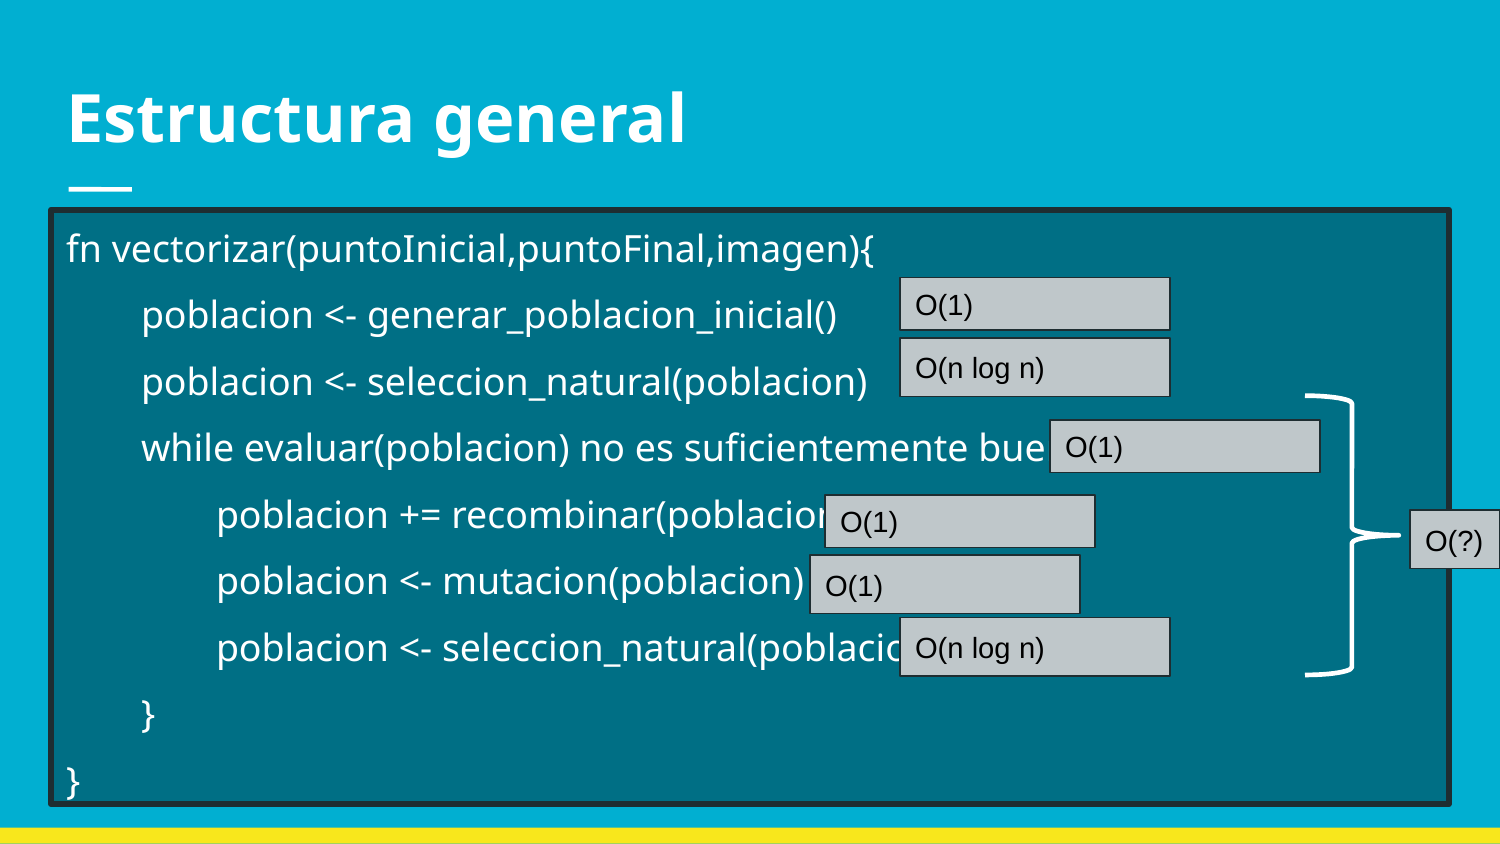

# Estructura general
fn vectorizar(puntoInicial,puntoFinal,imagen){
	poblacion <- generar_poblacion_inicial()
	poblacion <- seleccion_natural(poblacion)
	while evaluar(poblacion) no es suficientemente buena {
		poblacion += recombinar(poblacion)
		poblacion <- mutacion(poblacion)
		poblacion <- seleccion_natural(poblacion)
}
}
O(1)
O(n log n)
O(1)
O(1)
O(?)
O(1)
O(n log n)